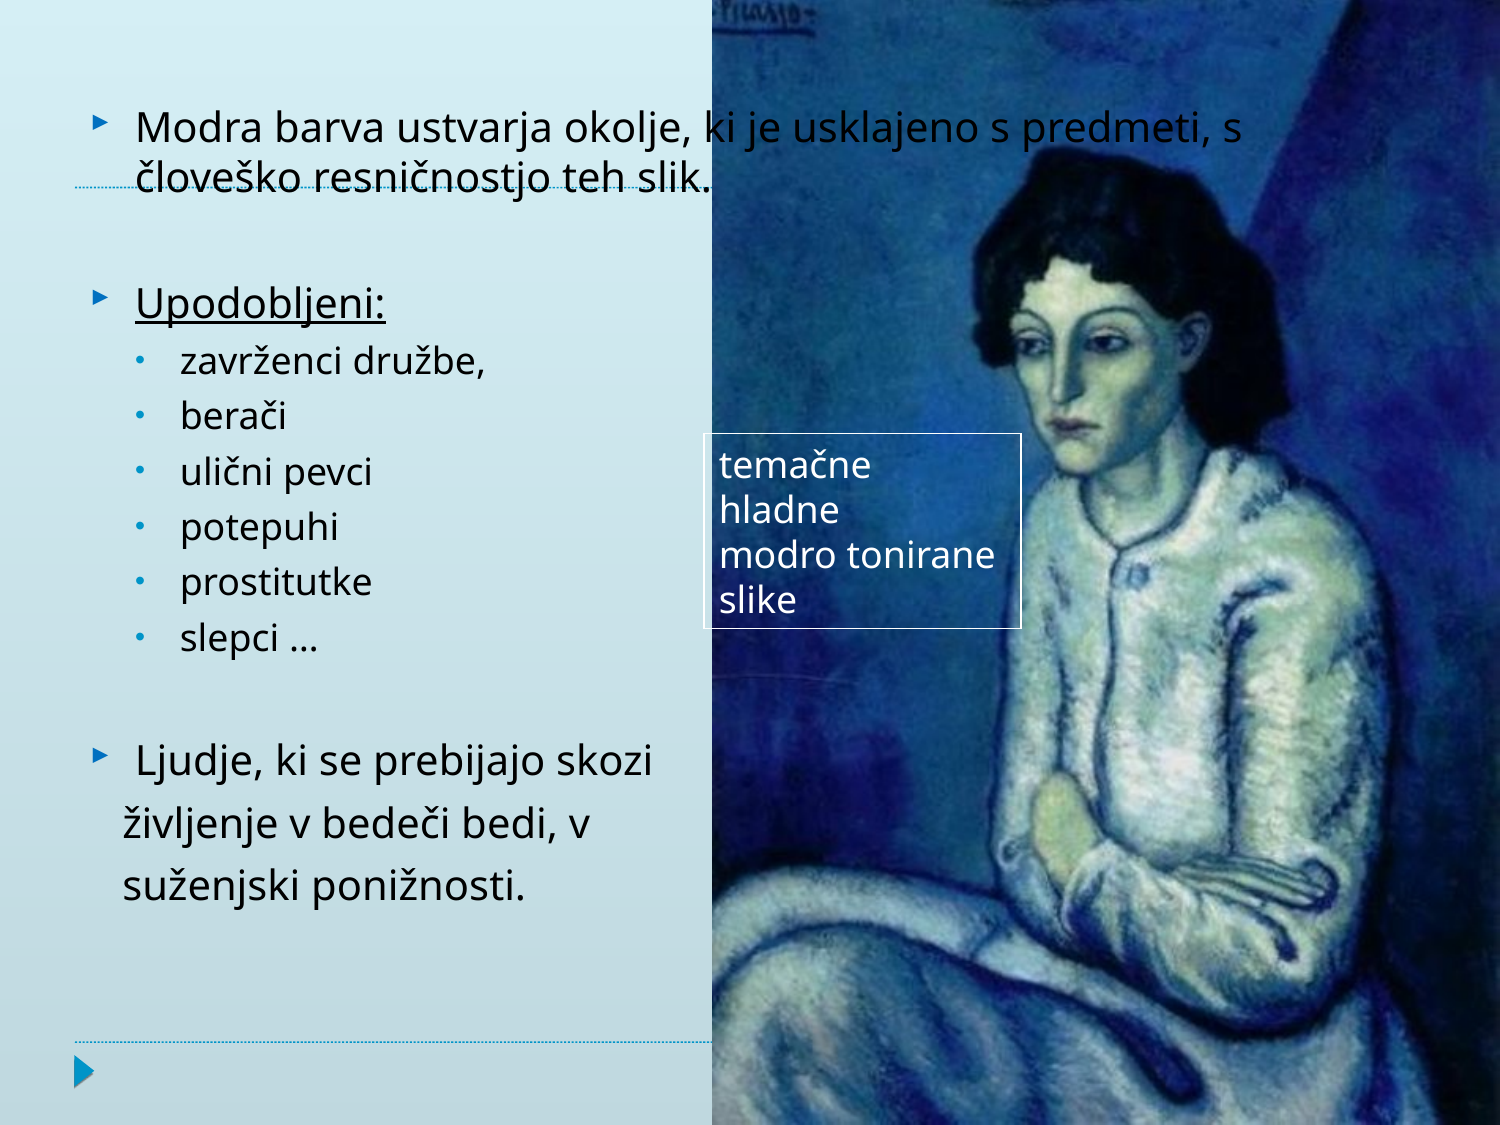

#
Modra barva ustvarja okolje, ki je usklajeno s predmeti, s človeško resničnostjo teh slik.
Upodobljeni:
zavrženci družbe,
berači
ulični pevci
potepuhi
prostitutke
slepci …
Ljudje, ki se prebijajo skozi
 življenje v bedeči bedi, v
 suženjski ponižnosti.
temačne
hladne
modro tonirane
slike